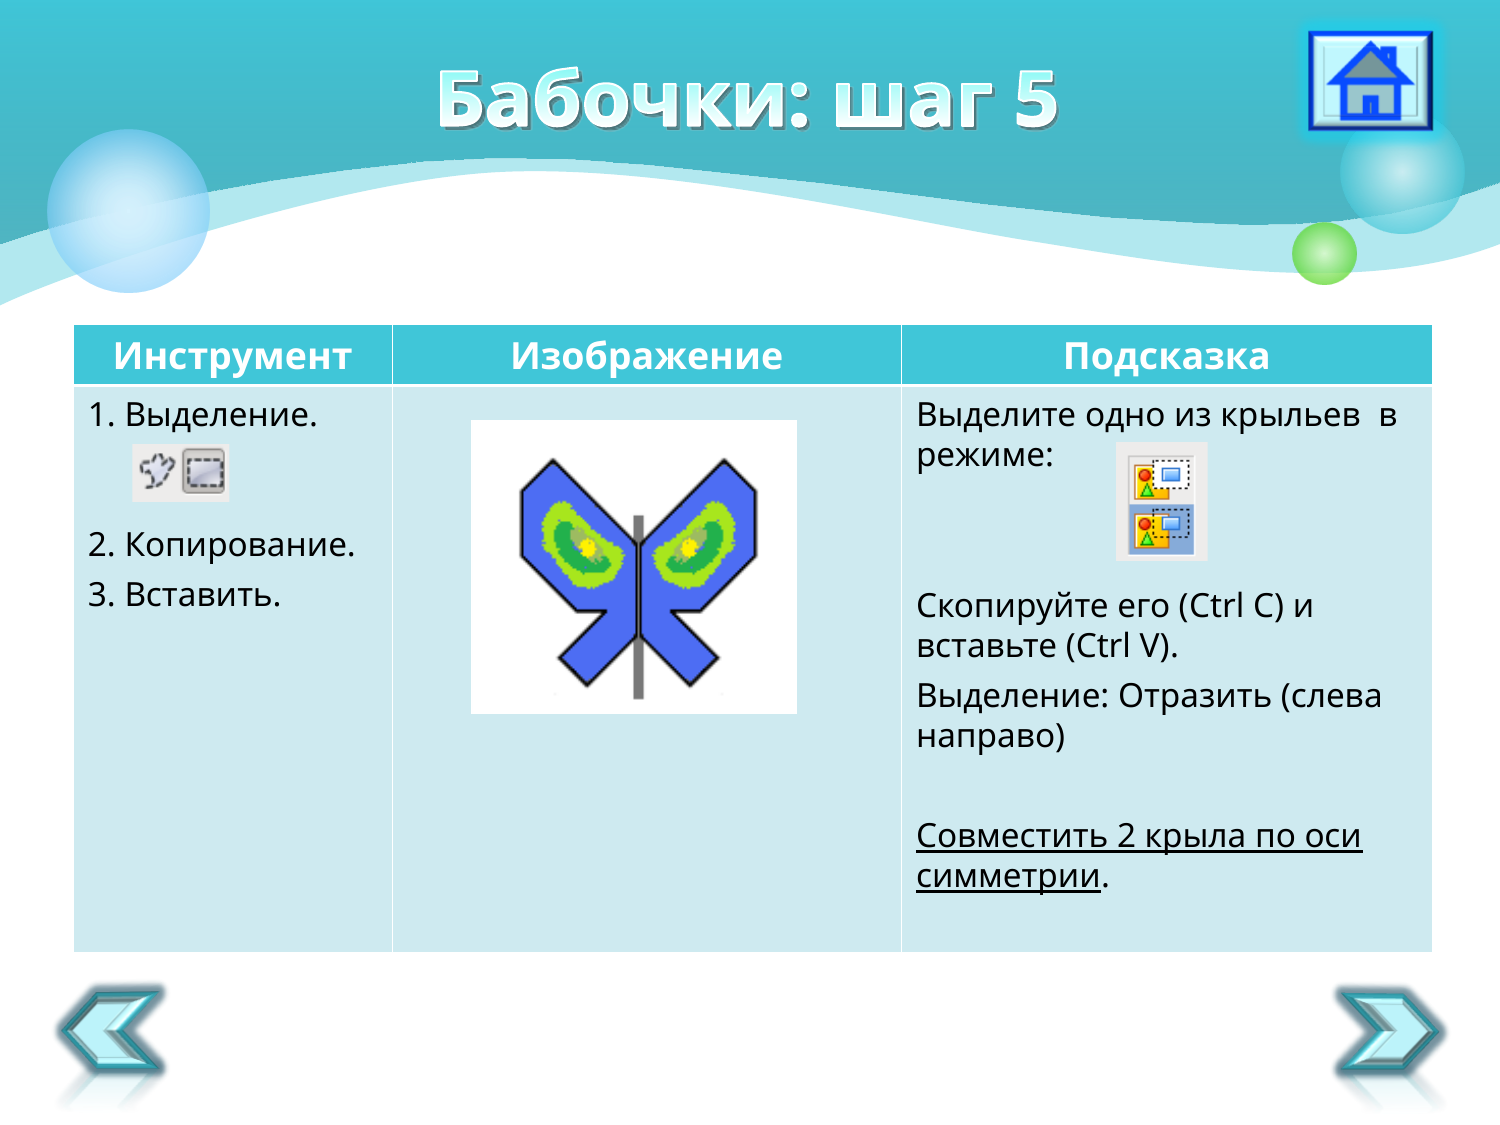

Бабочки: шаг 5
| Инструмент | Изображение | Подсказка |
| --- | --- | --- |
| 1. Выделение. 2. Копирование. 3. Вставить. | | Выделите одно из крыльев в режиме: Скопируйте его (Ctrl C) и вставьте (Ctrl V). Выделение: Отразить (слева направо) Совместить 2 крыла по оси симметрии. |